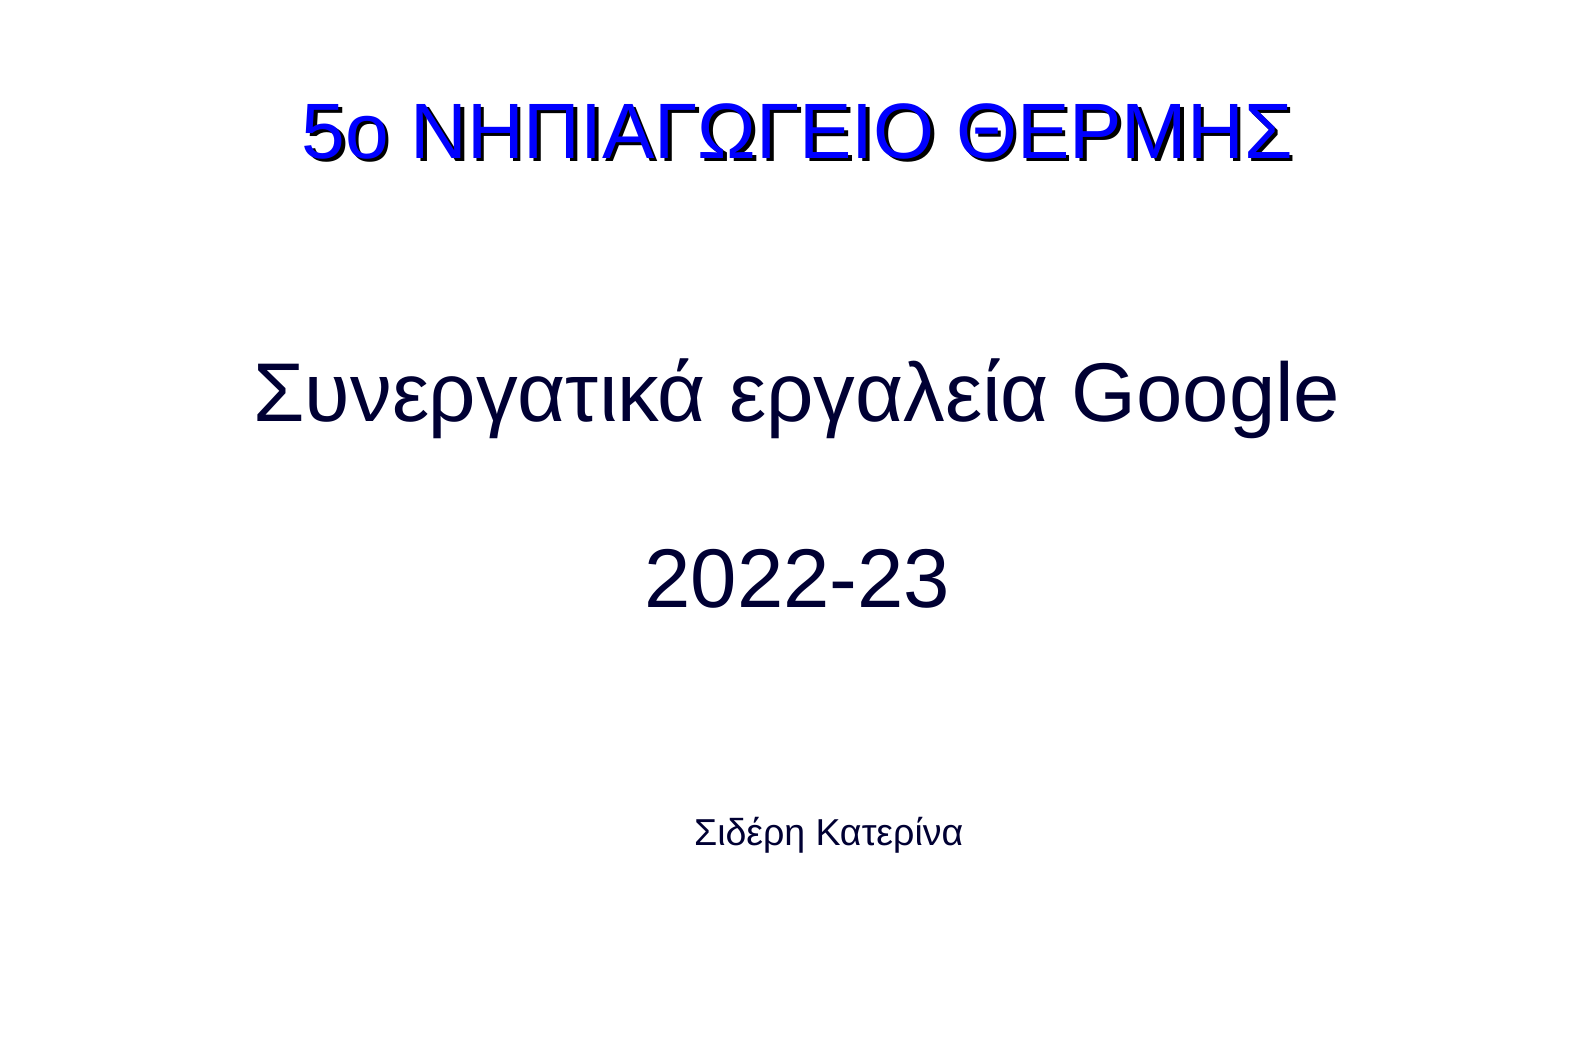

# 5o NΗΠΙΑΓΩΓΕΙΟ ΘΕΡΜΗΣ
Συνεργατικά εργαλεία Google
2022-23
 Σιδέρη Κατερίνα